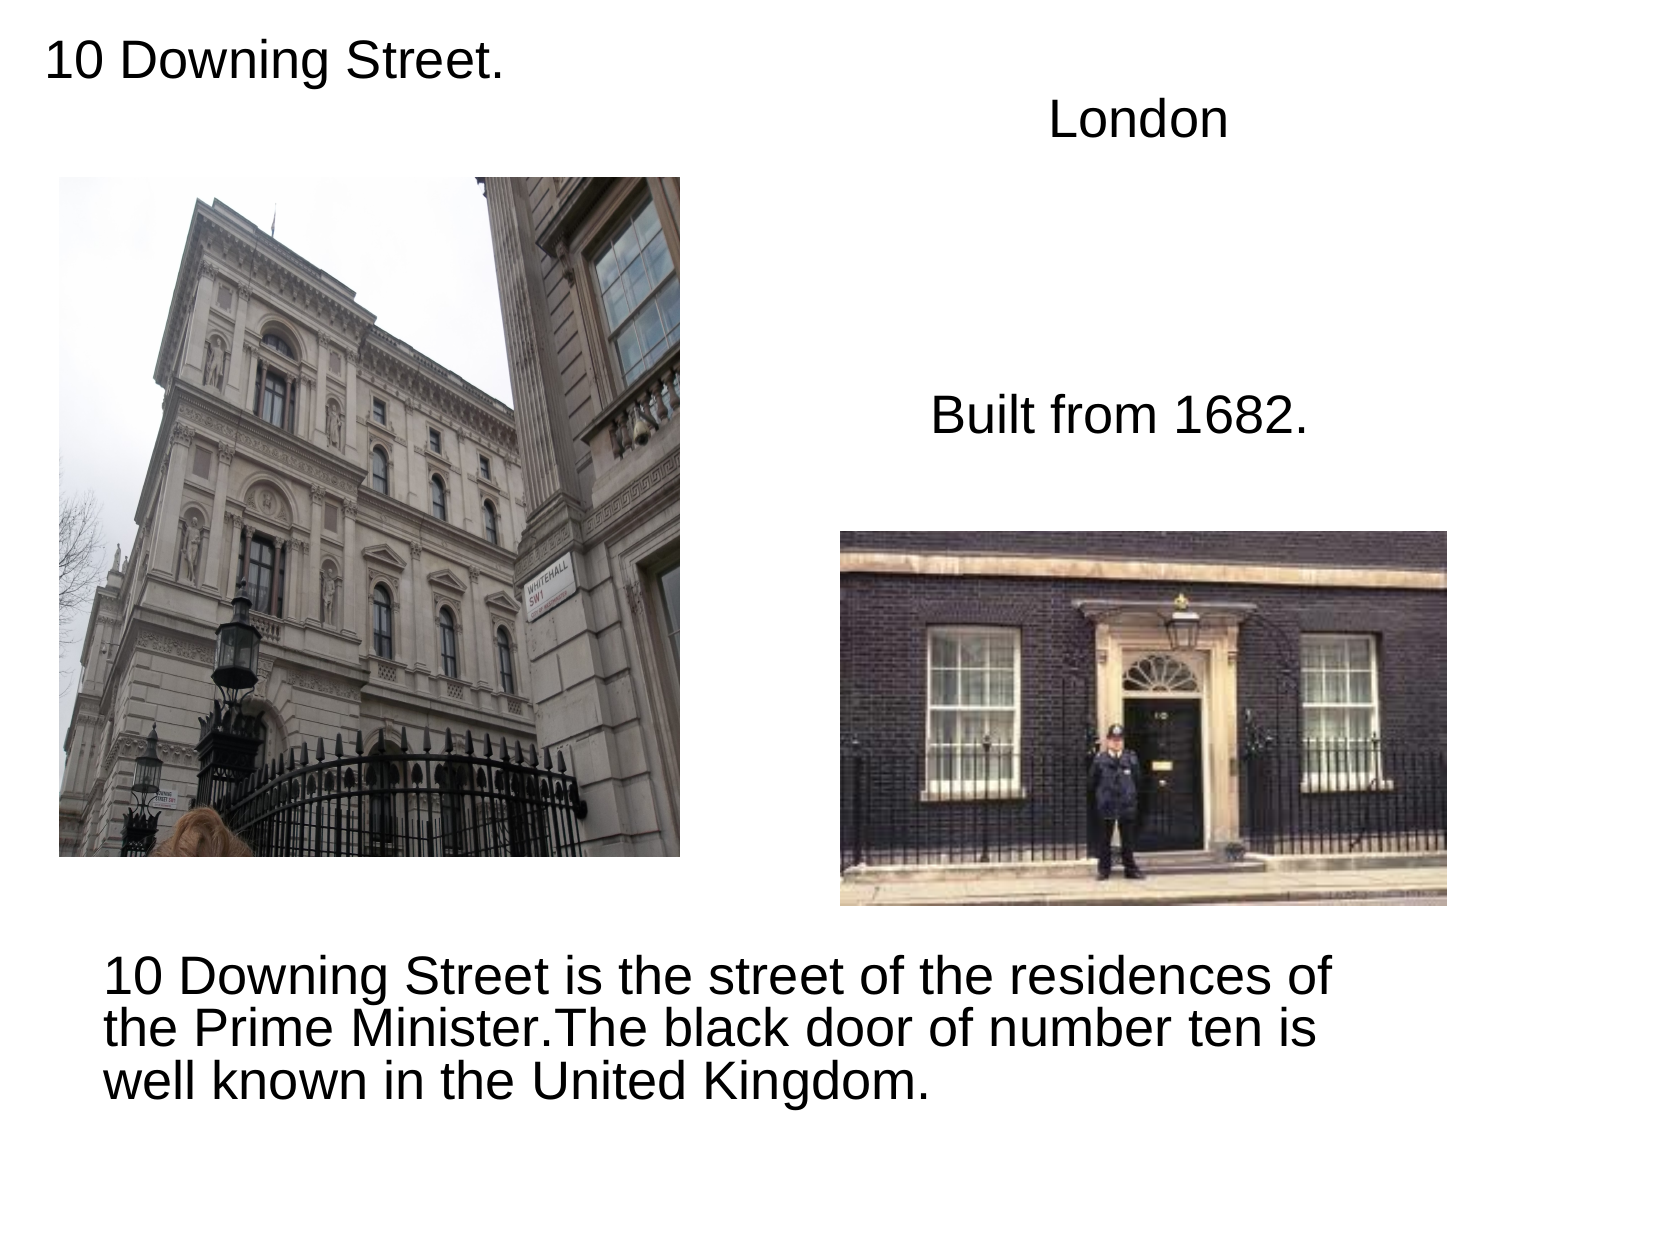

10 Downing Street.
London
Built from 1682.
10 Downing Street is the street of the residences of the Prime Minister.The black door of number ten is well known in the United Kingdom.